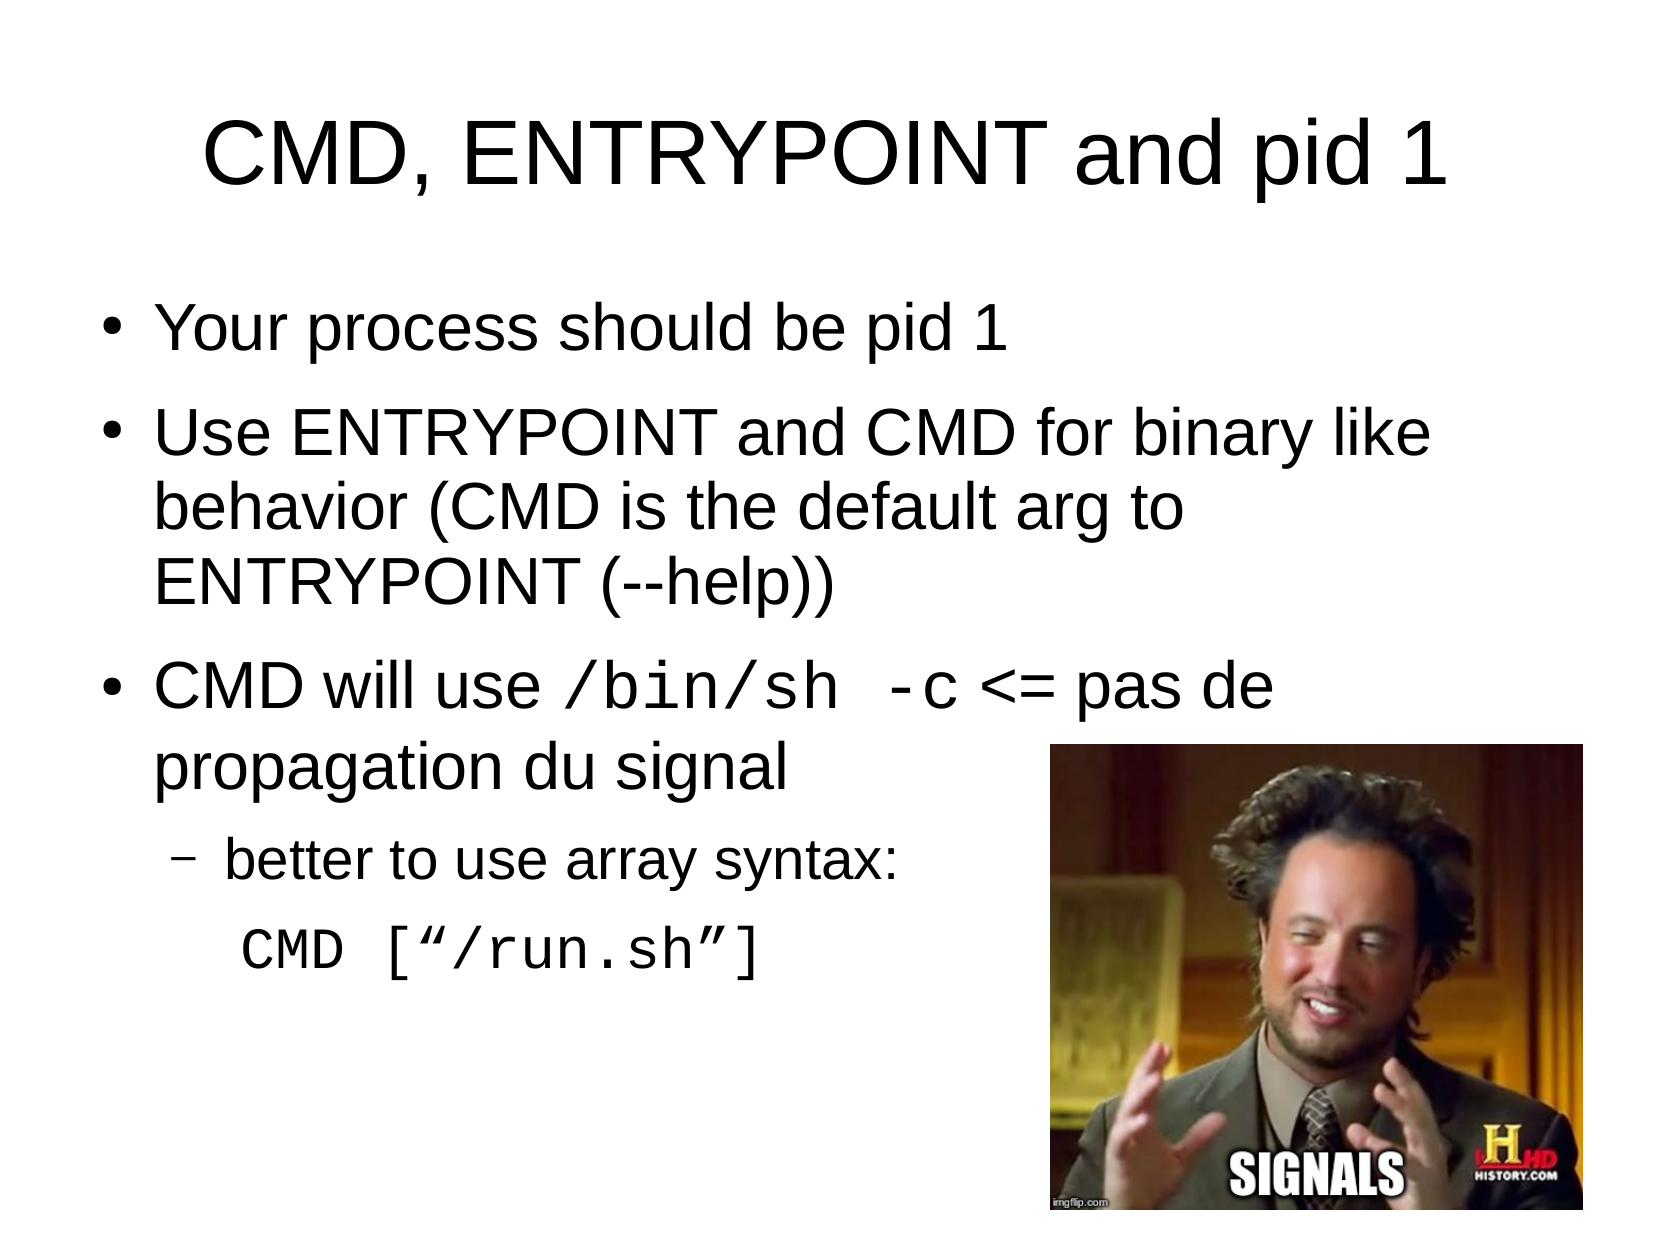

# CMD, ENTRYPOINT and pid 1
Your process should be pid 1
Use ENTRYPOINT and CMD for binary like behavior (CMD is the default arg to ENTRYPOINT (--help))
CMD will use /bin/sh -c <= pas de propagation du signal
better to use array syntax:
 CMD [“/run.sh”]